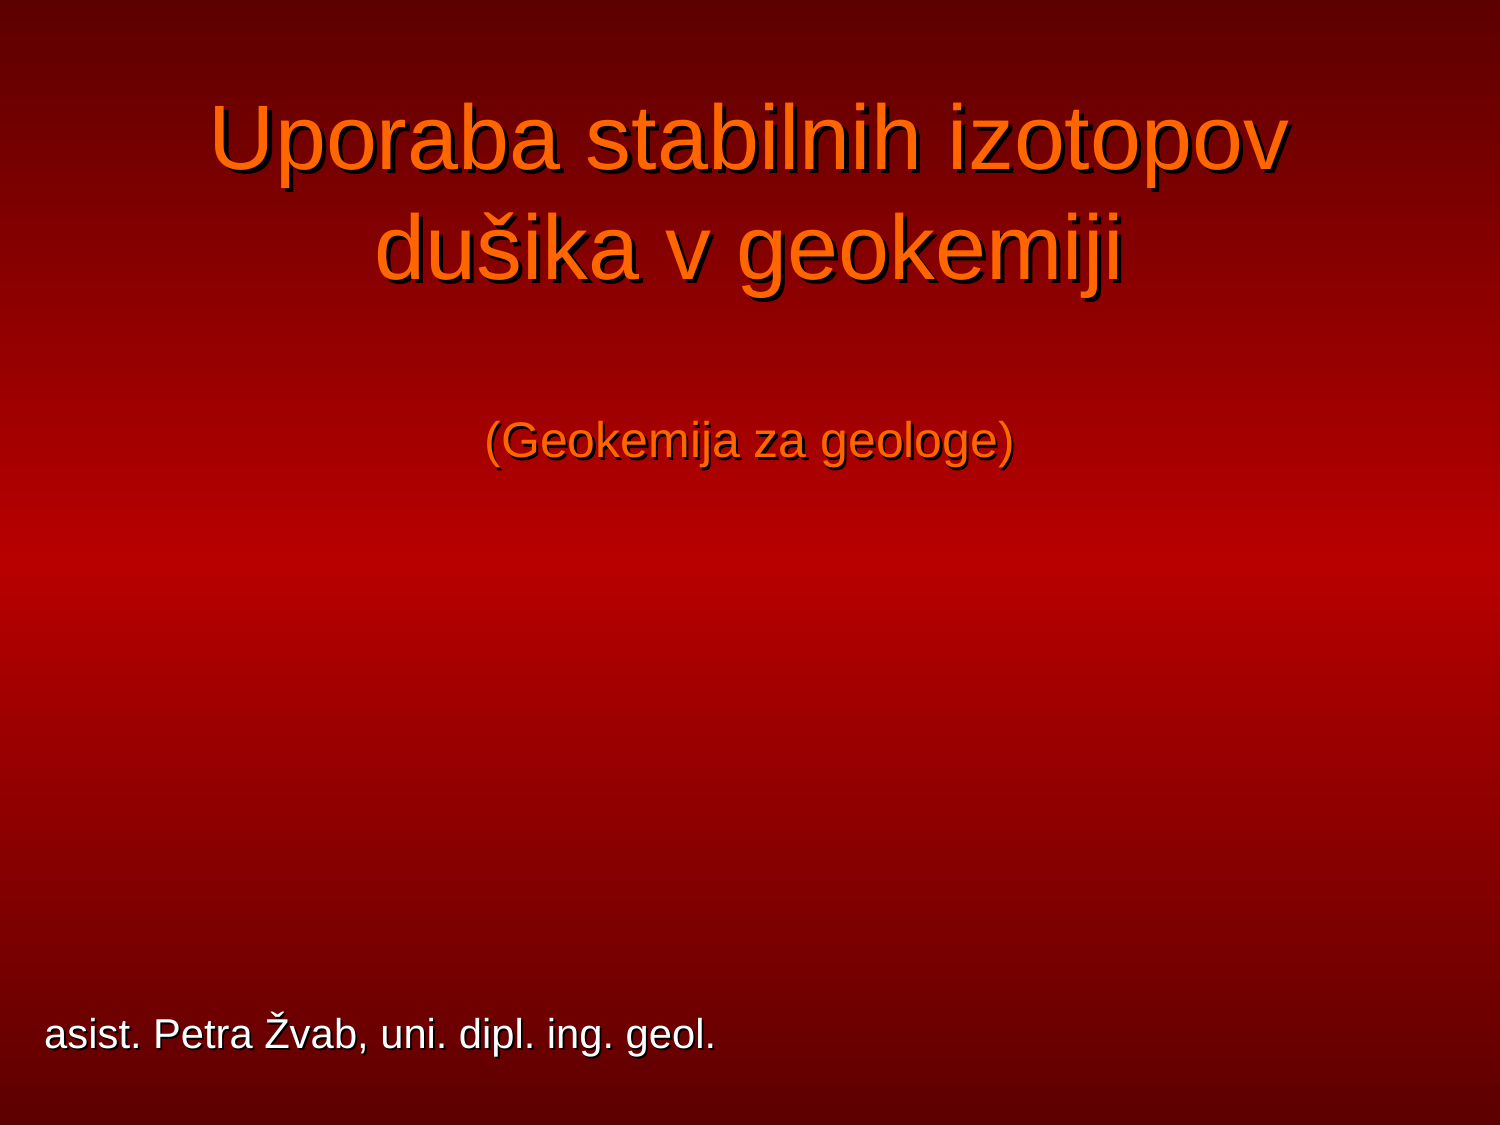

# Uporaba stabilnih izotopov dušika v geokemiji (Geokemija za geologe)
asist. Petra Žvab, uni. dipl. ing. geol.